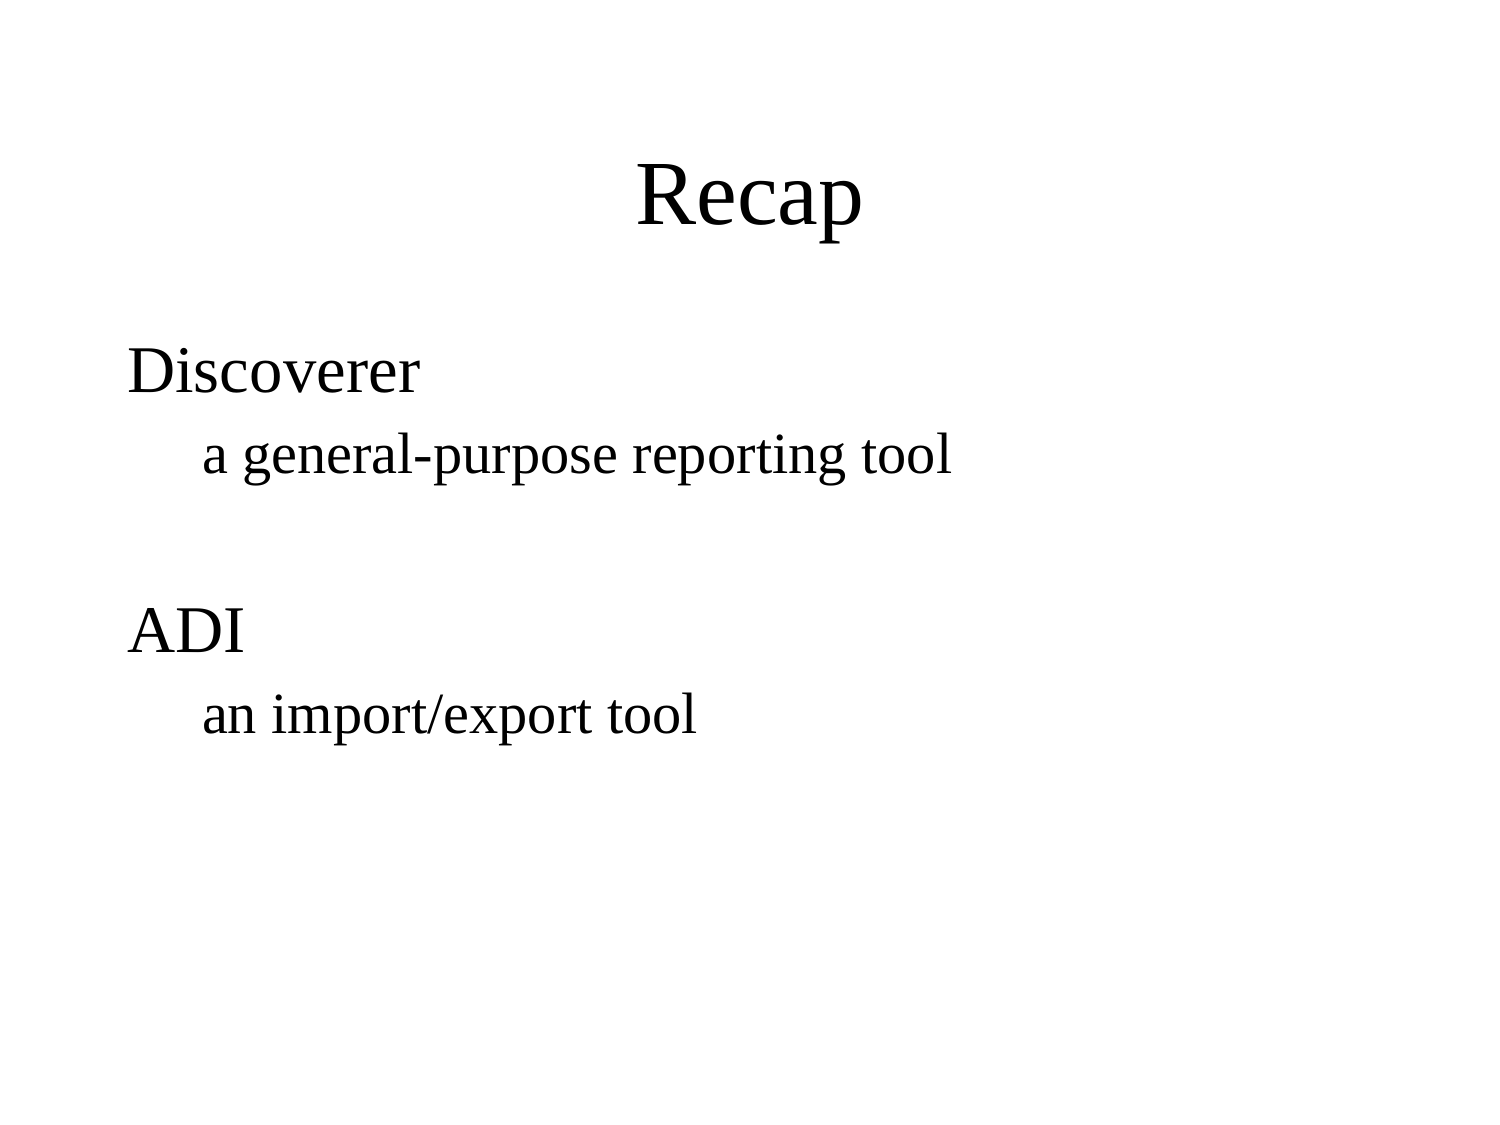

# Recap
Discoverer
a general-purpose reporting tool
ADI
an import/export tool